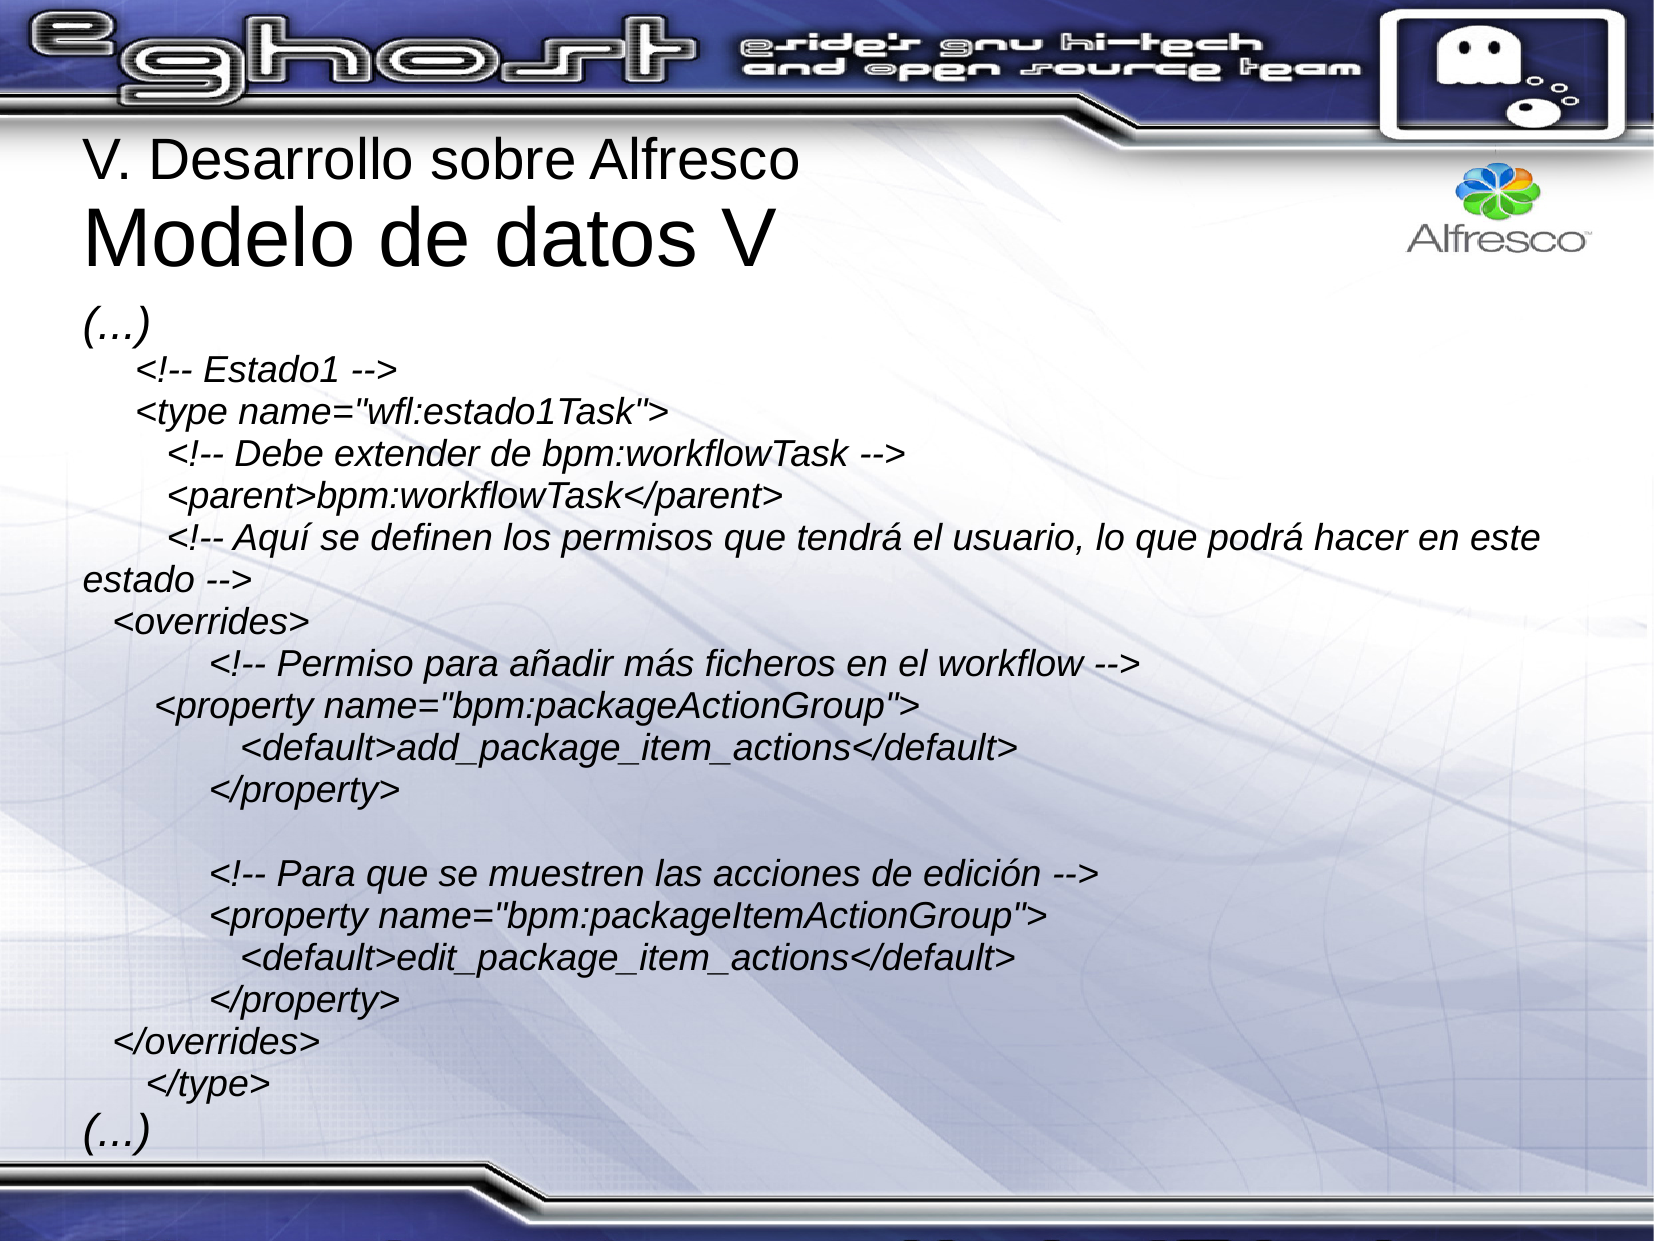

# V. Desarrollo sobre Alfresco Modelo de datos V
(...)
 <!-- Estado1 -->
 <type name="wfl:estado1Task">
 <!-- Debe extender de bpm:workflowTask -->
 <parent>bpm:workflowTask</parent>
 <!-- Aquí se definen los permisos que tendrá el usuario, lo que podrá hacer en este estado -->
	<overrides>
 <!-- Permiso para añadir más ficheros en el workflow -->
	 <property name="bpm:packageActionGroup">
 <default>add_package_item_actions</default>
 </property>
 <!-- Para que se muestren las acciones de edición -->
 <property name="bpm:packageItemActionGroup">
 <default>edit_package_item_actions</default>
 </property>
	</overrides>
 </type>
(...)